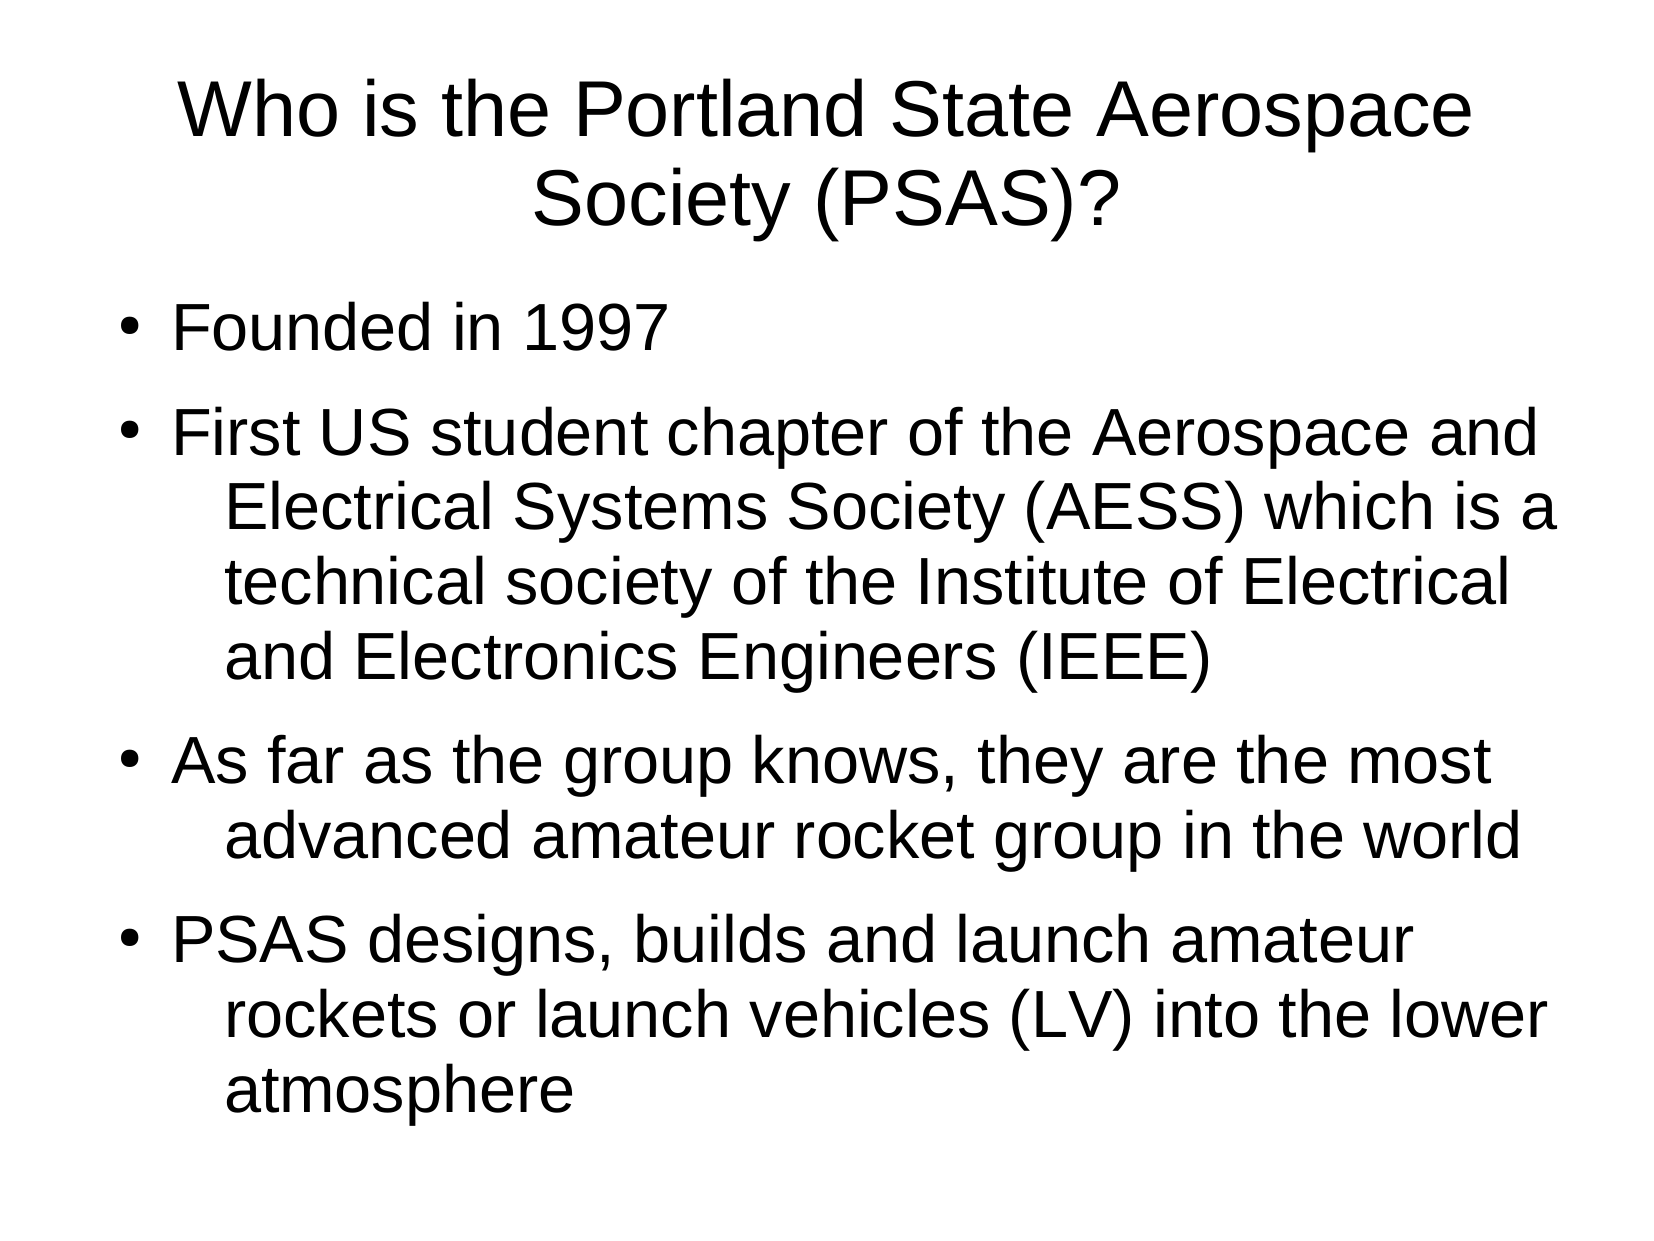

# Who is the Portland State Aerospace Society (PSAS)?
Founded in 1997
First US student chapter of the Aerospace and Electrical Systems Society (AESS) which is a technical society of the Institute of Electrical and Electronics Engineers (IEEE)
As far as the group knows, they are the most advanced amateur rocket group in the world
PSAS designs, builds and launch amateur rockets or launch vehicles (LV) into the lower atmosphere